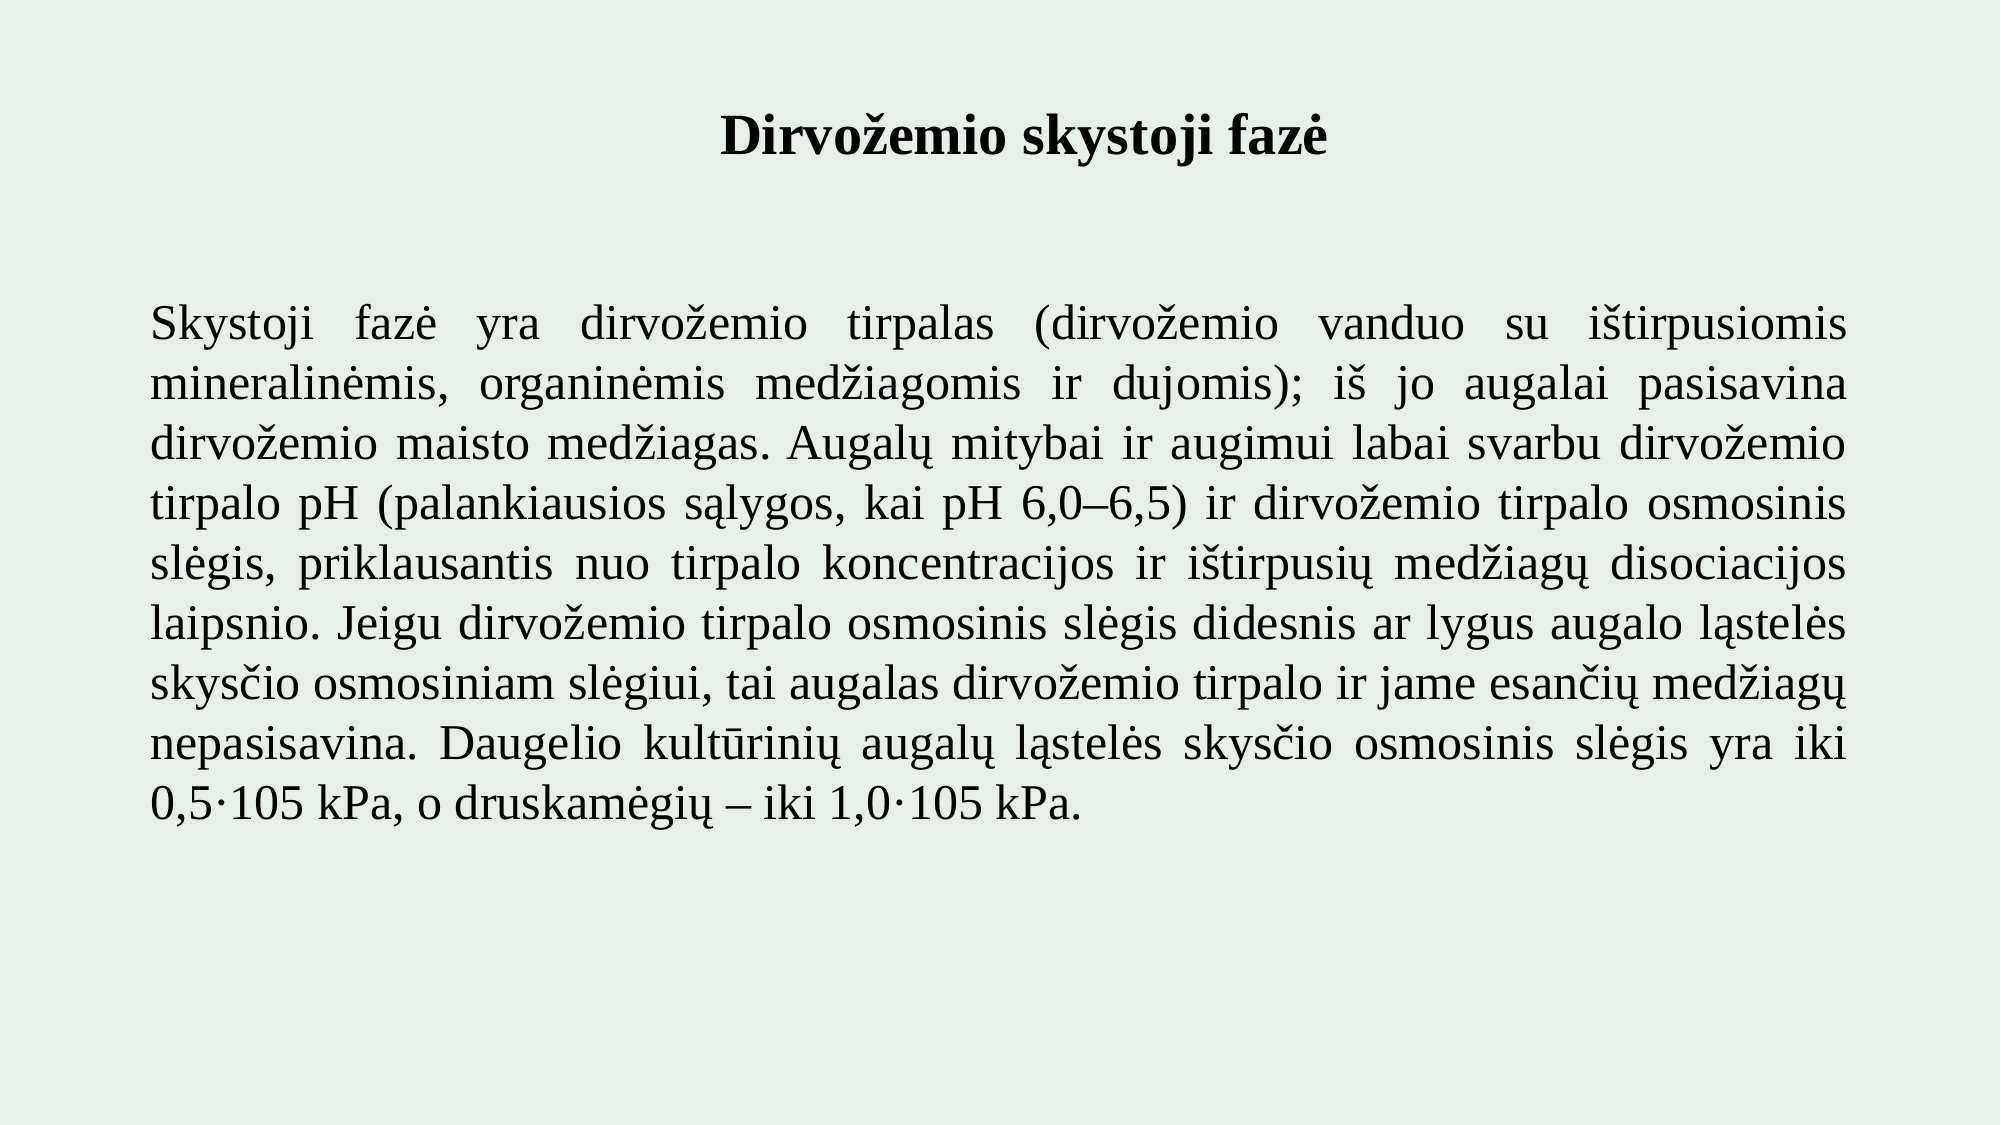

Dirvožemio skystoji fazė
Skystoji fazė yra dirvožemio tirpalas (dirvožemio vanduo su ištirpusiomis mineralinėmis, organinėmis medžiagomis ir dujomis); iš jo augalai pasisavina dirvožemio maisto medžiagas. Augalų mitybai ir augimui labai svarbu dirvožemio tirpalo pH (palankiausios sąlygos, kai pH 6,0–6,5) ir dirvožemio tirpalo osmosinis slėgis, priklausantis nuo tirpalo koncentracijos ir ištirpusių medžiagų disociacijos laipsnio. Jeigu dirvožemio tirpalo osmosinis slėgis didesnis ar lygus augalo ląstelės skysčio osmosiniam slėgiui, tai augalas dirvožemio tirpalo ir jame esančių medžiagų nepasisavina. Daugelio kultūrinių augalų ląstelės skysčio osmosinis slėgis yra iki 0,5·105 kPa, o druskamėgių – iki 1,0·105 kPa.